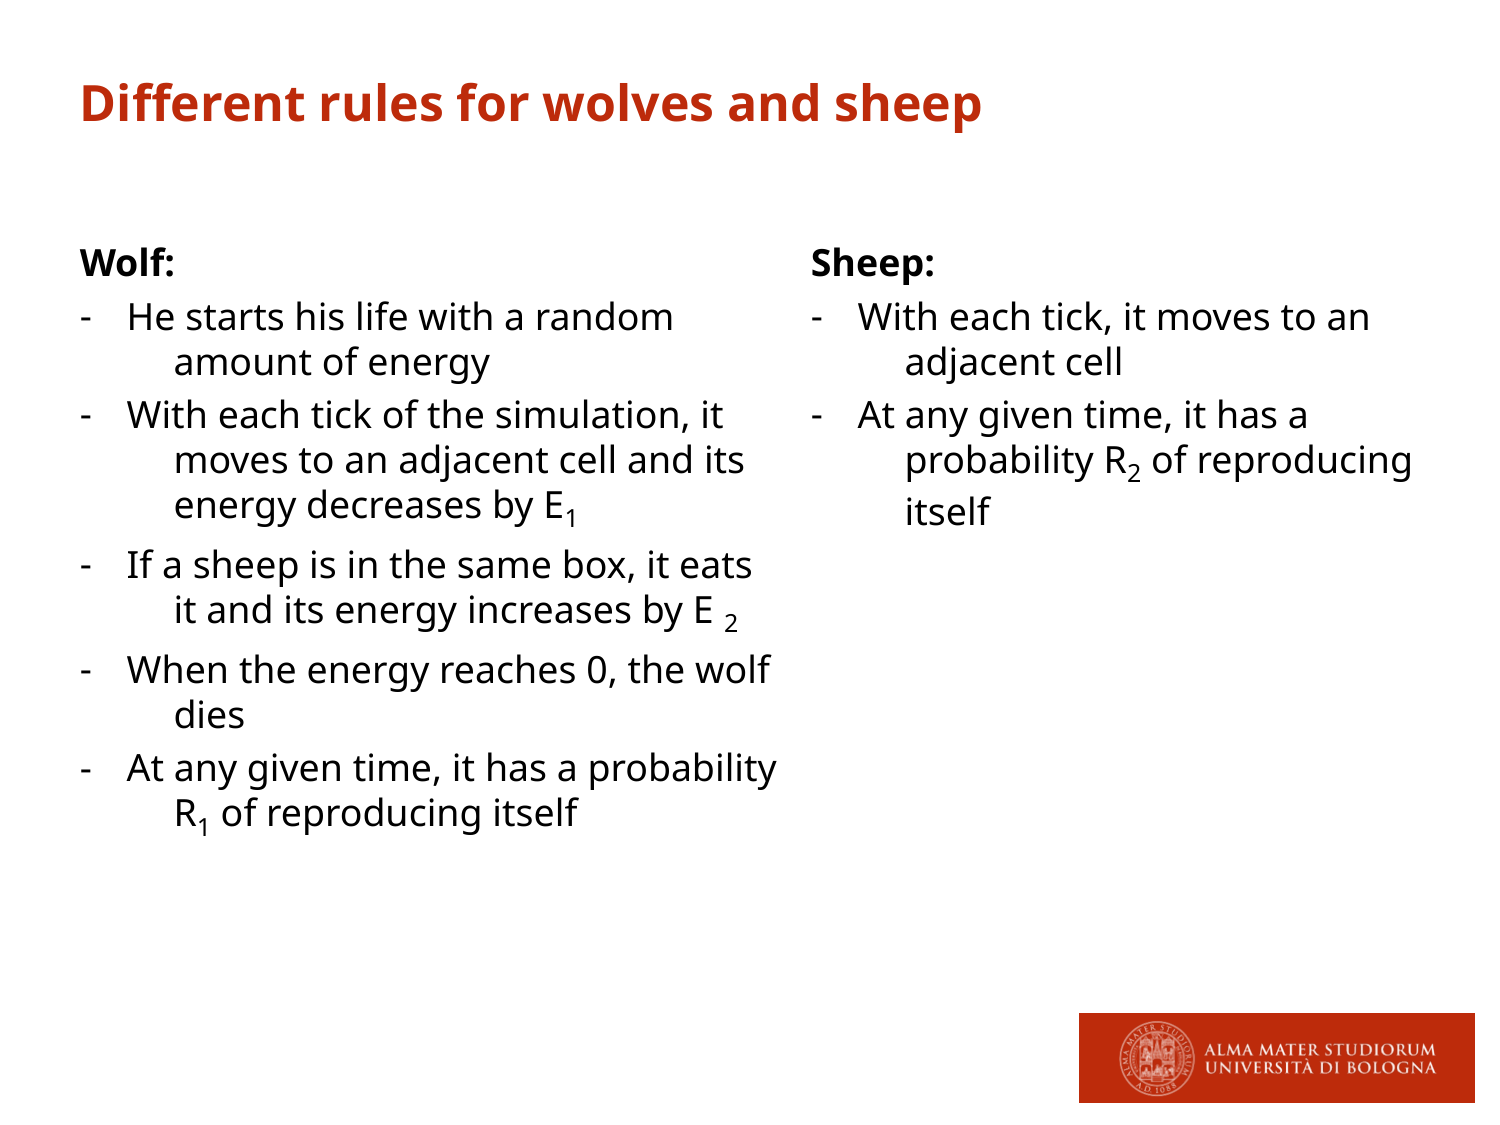

# Different rules for wolves and sheep
Wolf:
He starts his life with a random amount of energy
With each tick of the simulation, it moves to an adjacent cell and its energy decreases by E1
If a sheep is in the same box, it eats it and its energy increases by E 2
When the energy reaches 0, the wolf dies
At any given time, it has a probability R1 of reproducing itself
Sheep:
With each tick, it moves to an adjacent cell
At any given time, it has a probability R2 of reproducing itself